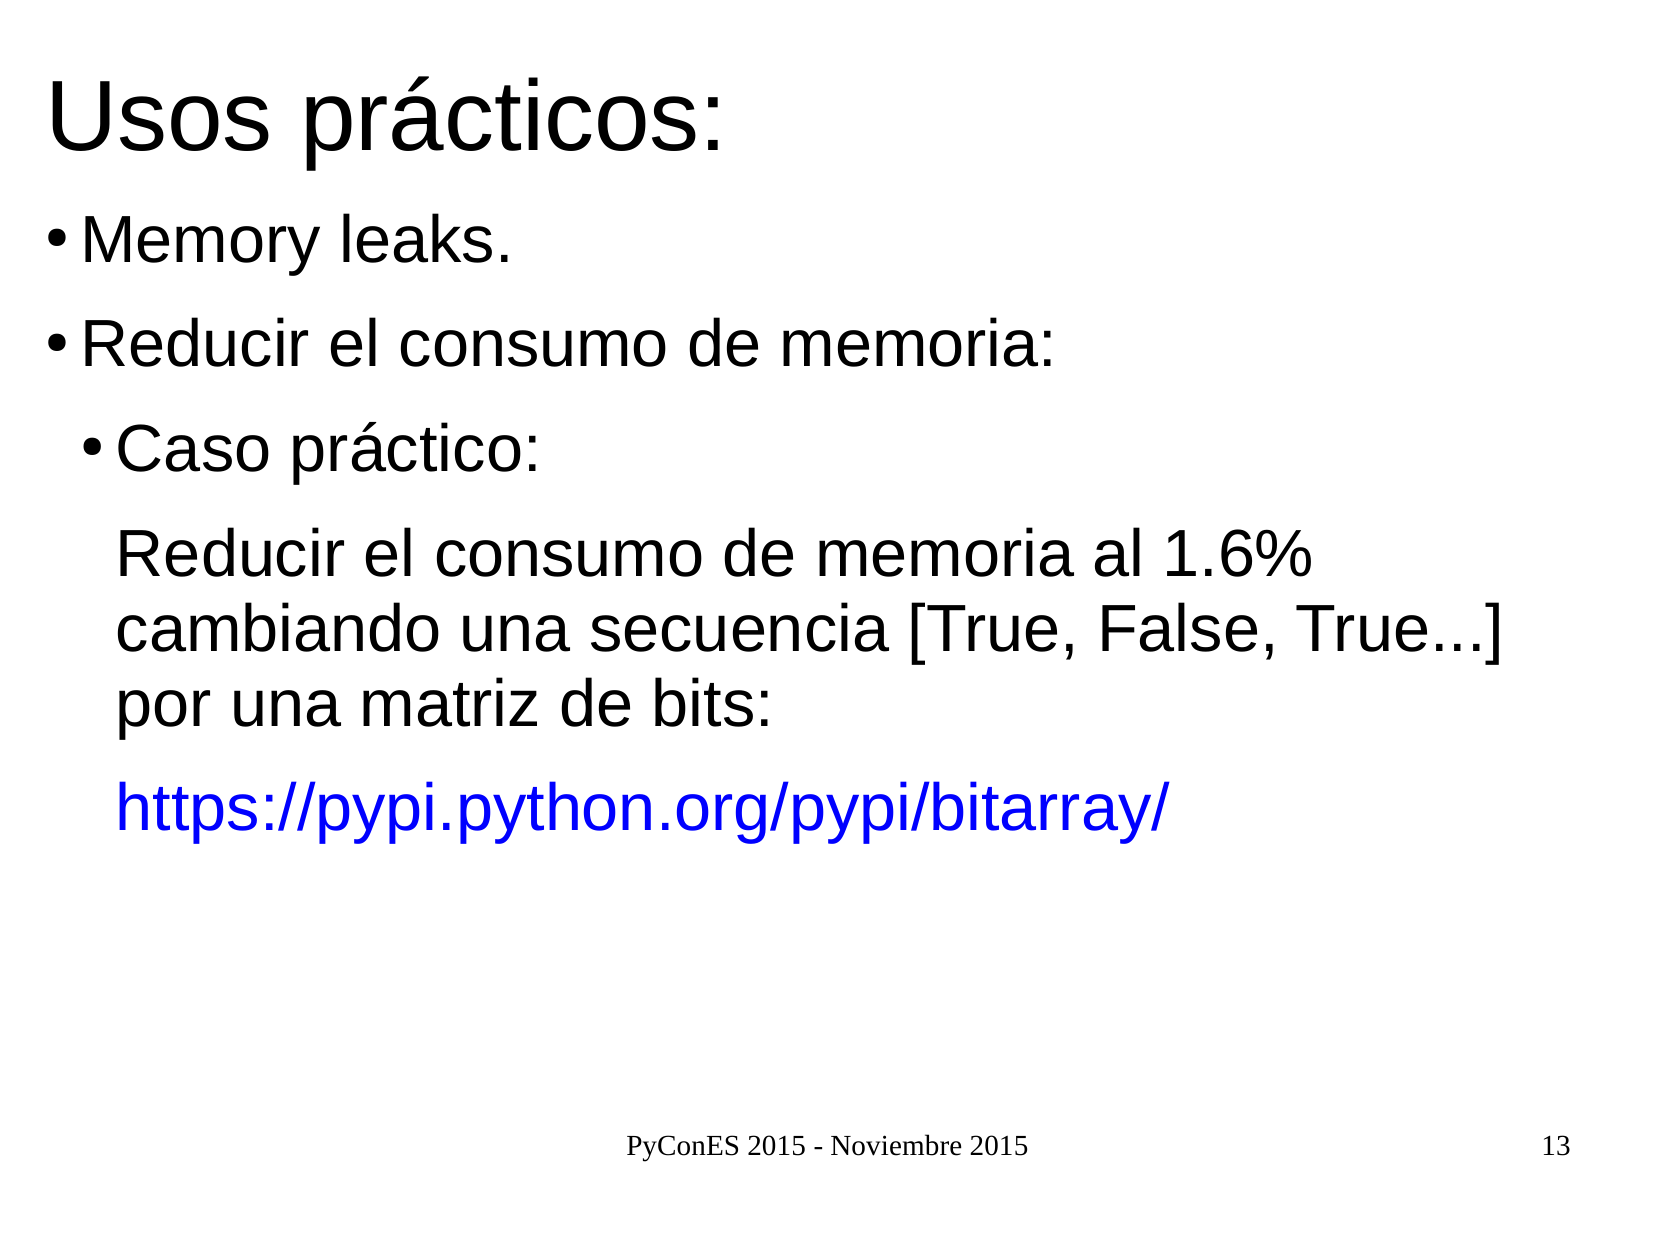

# Usos prácticos:
Memory leaks.
Reducir el consumo de memoria:
Caso práctico:
Reducir el consumo de memoria al 1.6% cambiando una secuencia [True, False, True...] por una matriz de bits:
https://pypi.python.org/pypi/bitarray/
PyConES 2015 - Noviembre 2015
13